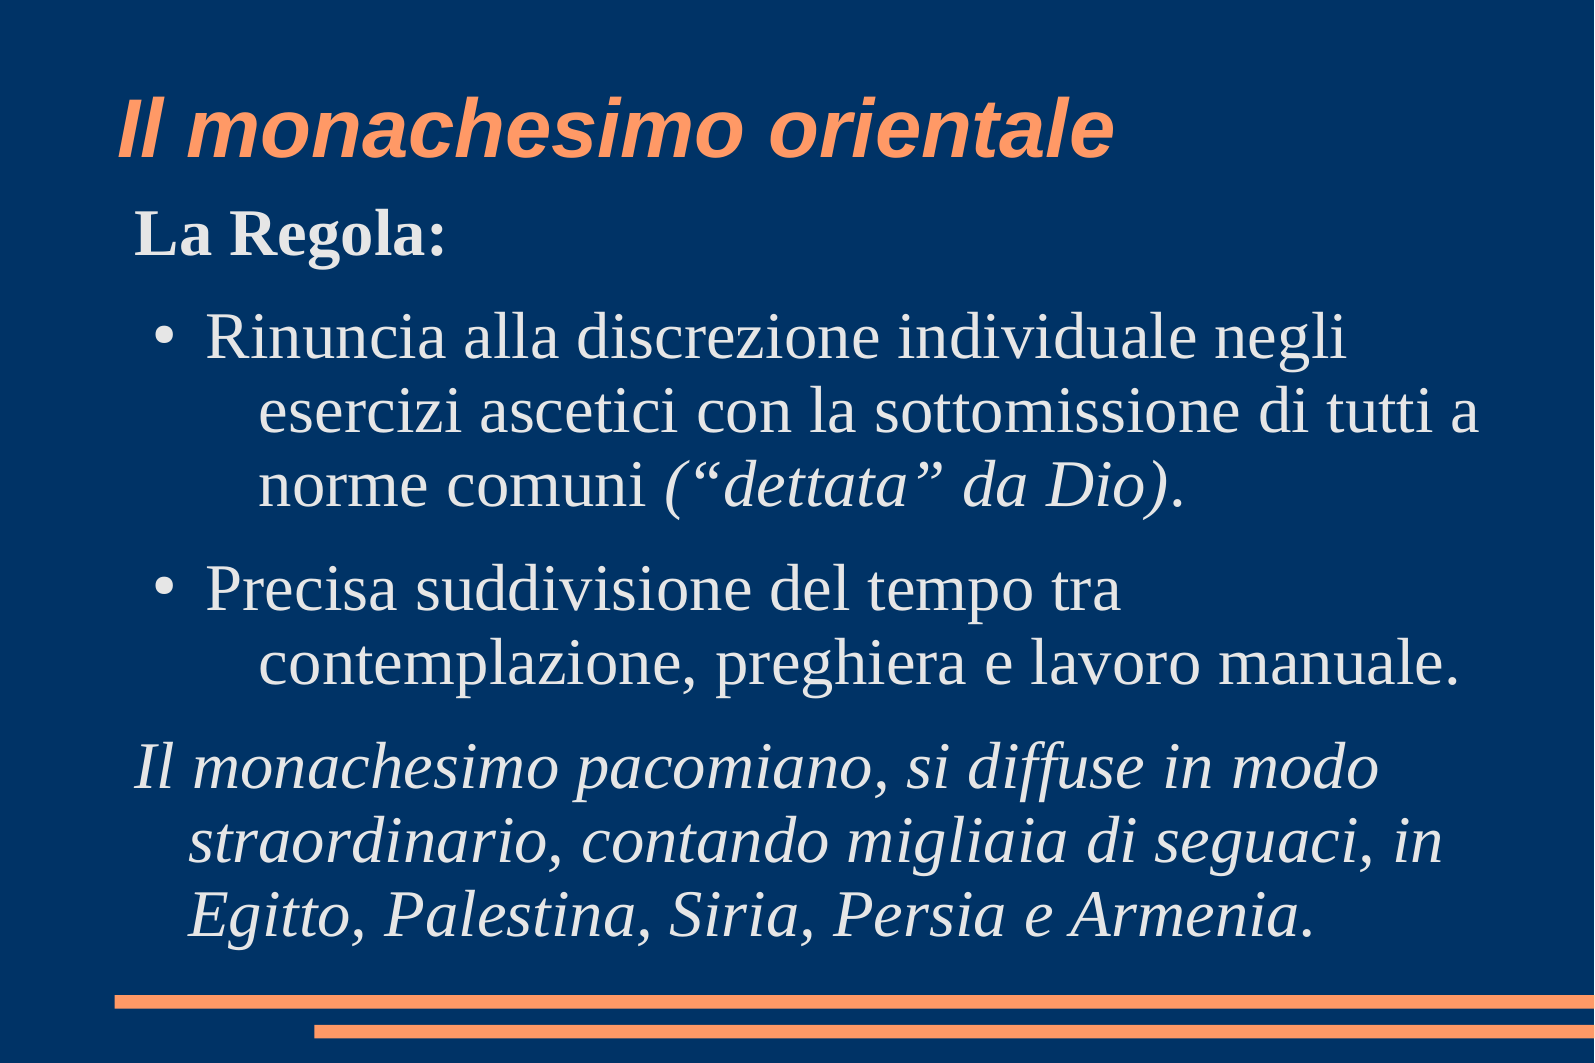

# Il monachesimo orientale
La Regola:
Rinuncia alla discrezione individuale negli esercizi ascetici con la sottomissione di tutti a norme comuni (“dettata” da Dio).
Precisa suddivisione del tempo tra contemplazione, preghiera e lavoro manuale.
Il monachesimo pacomiano, si diffuse in modo straordinario, contando migliaia di seguaci, in Egitto, Palestina, Siria, Persia e Armenia.